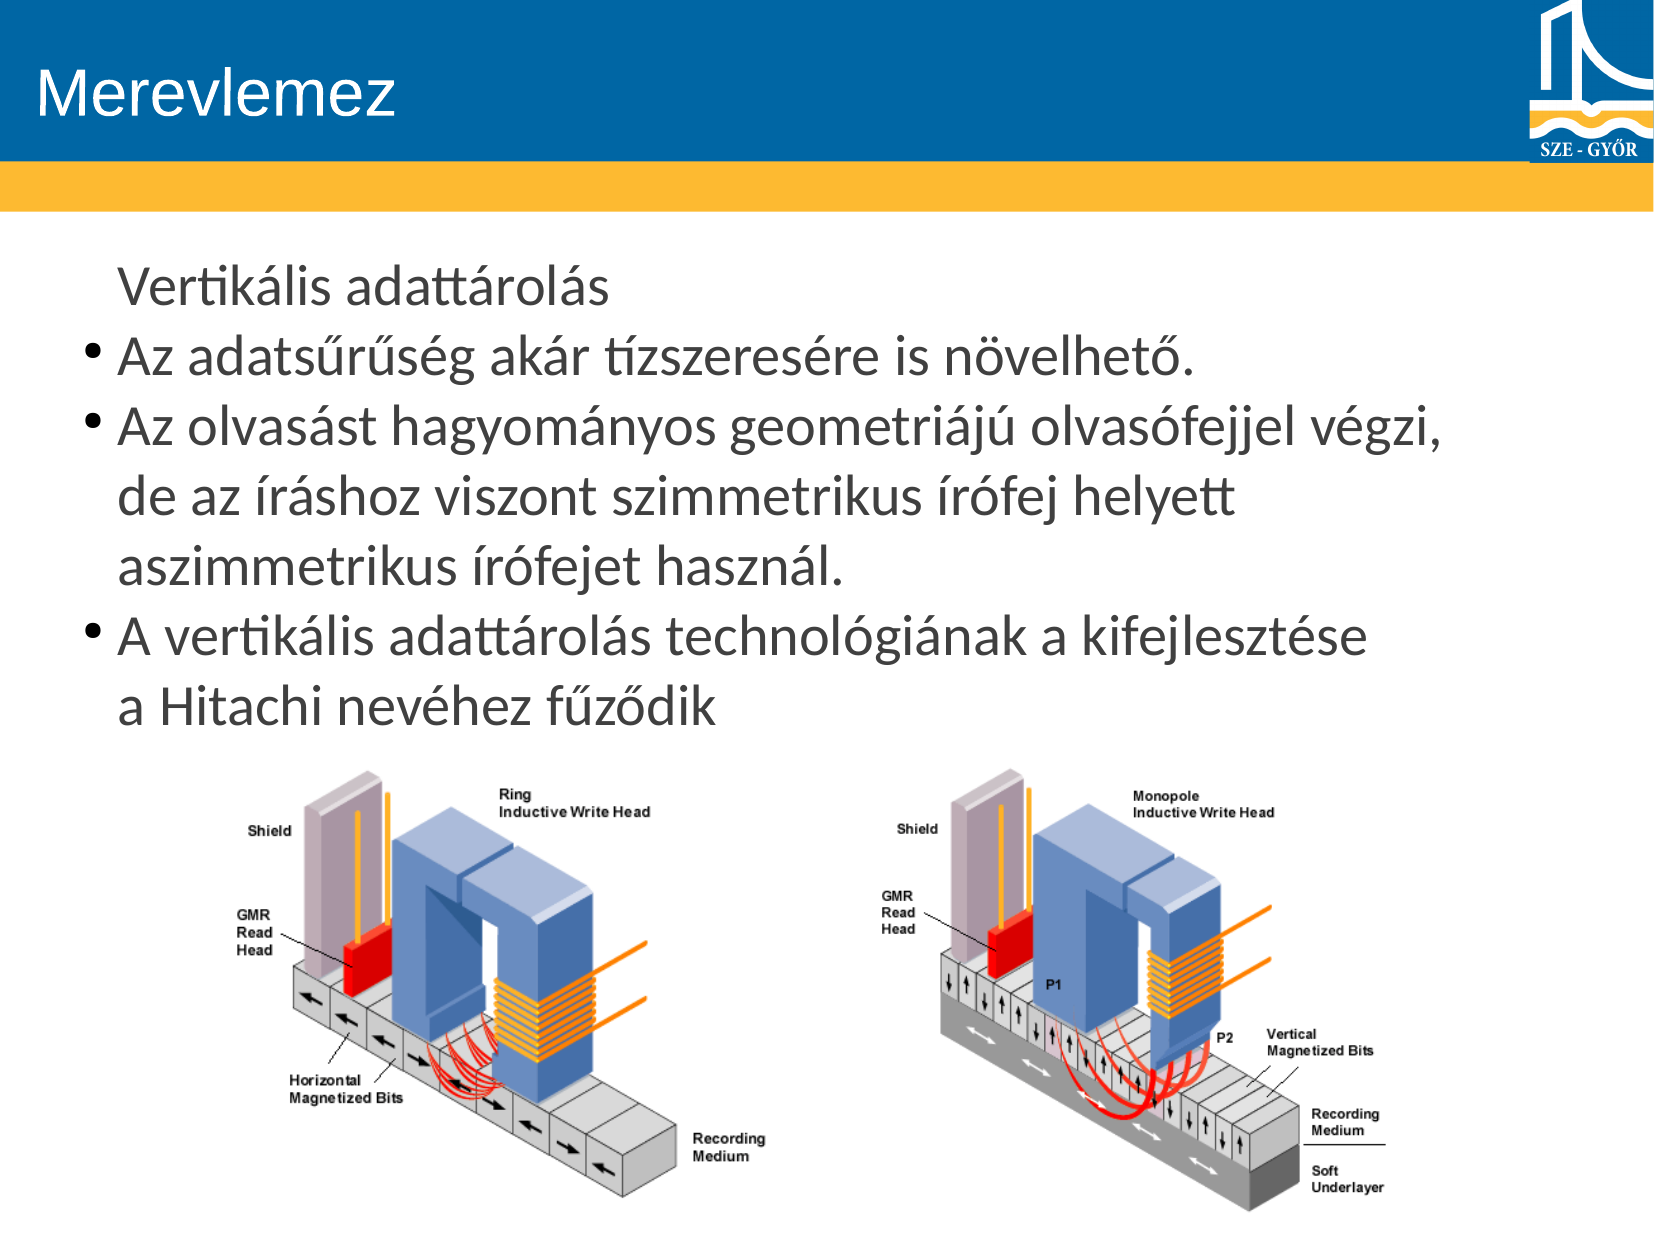

Merevlemez
Vertikális adattárolás
Az adatsűrűség akár tízszeresére is növelhető.
Az olvasást hagyományos geometriájú olvasófejjel végzi,
de az íráshoz viszont szimmetrikus írófej helyett aszimmetrikus írófejet használ.
A vertikális adattárolás technológiának a kifejlesztése
a Hitachi nevéhez fűződik